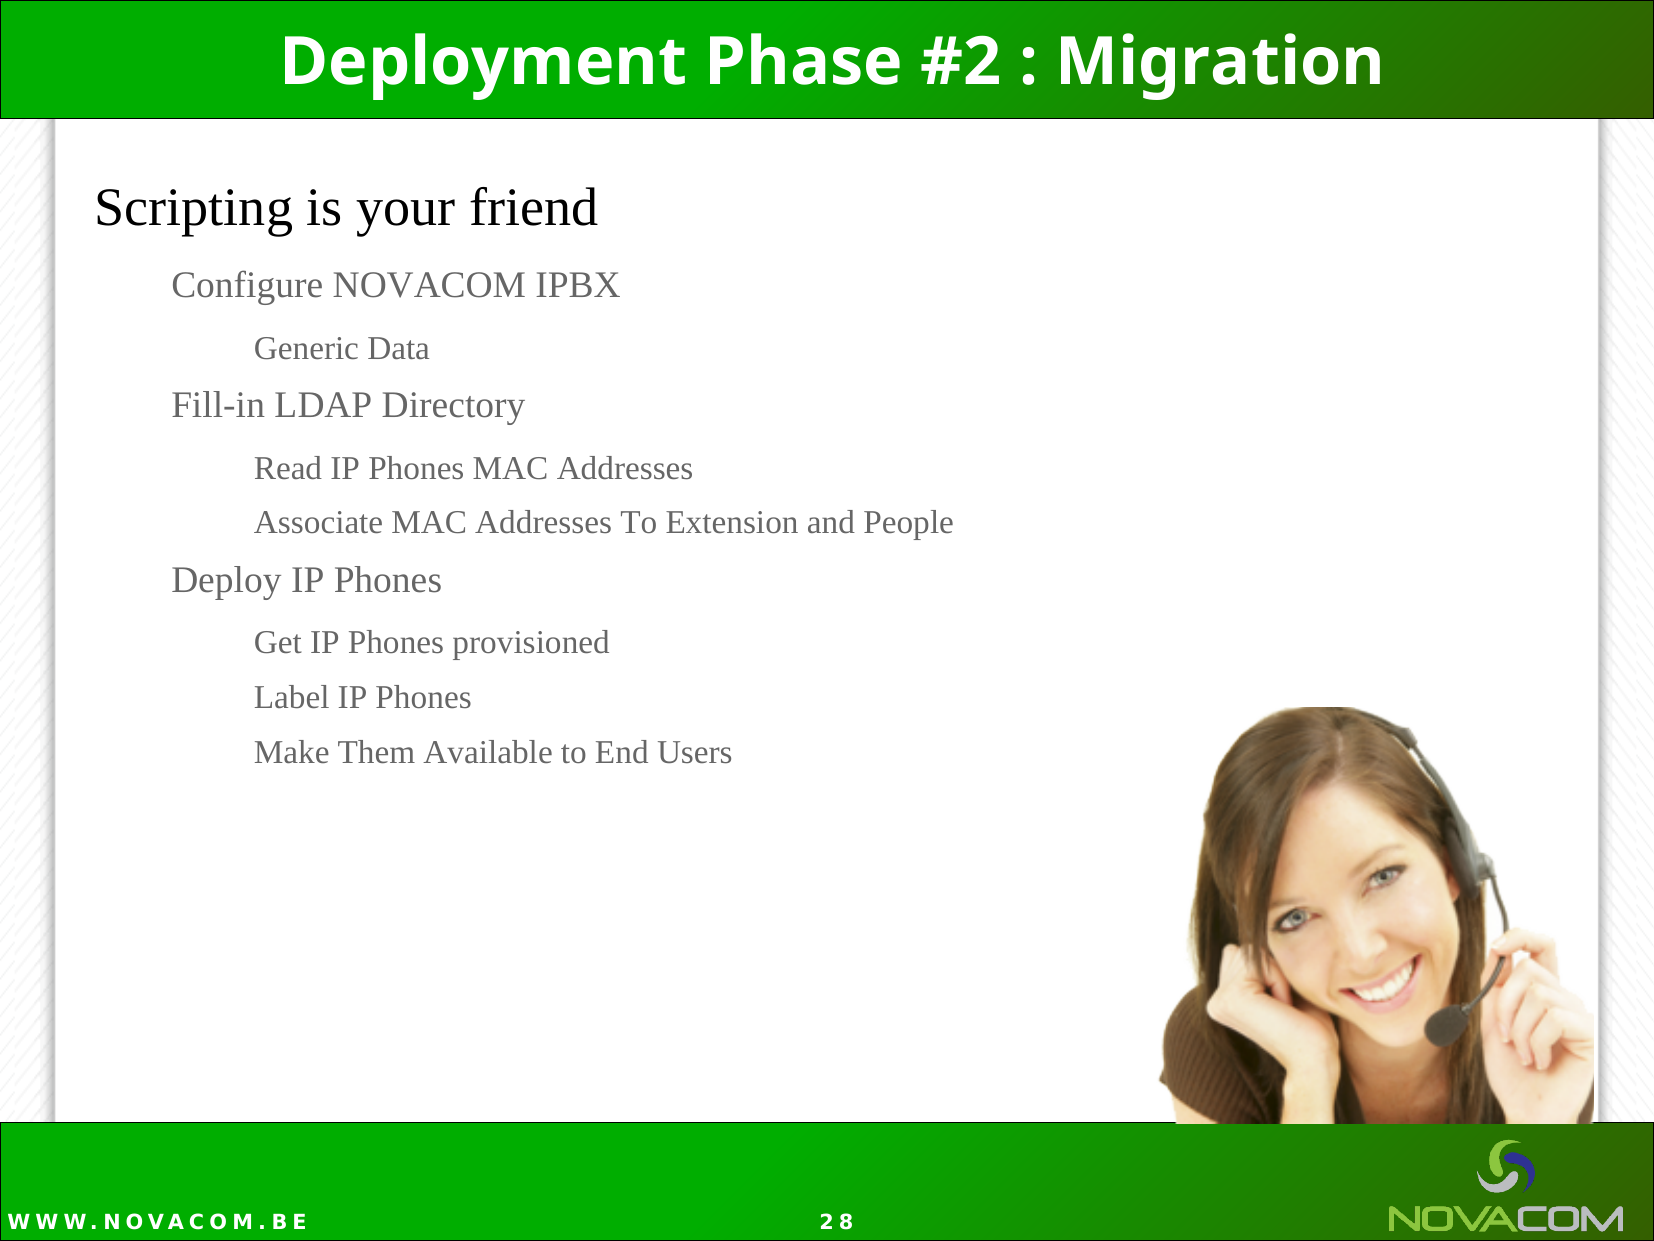

# Deployment Phase #2 : Migration
Scripting is your friend
Configure NOVACOM IPBX
Generic Data
Fill-in LDAP Directory
Read IP Phones MAC Addresses
Associate MAC Addresses To Extension and People
Deploy IP Phones
Get IP Phones provisioned
Label IP Phones
Make Them Available to End Users